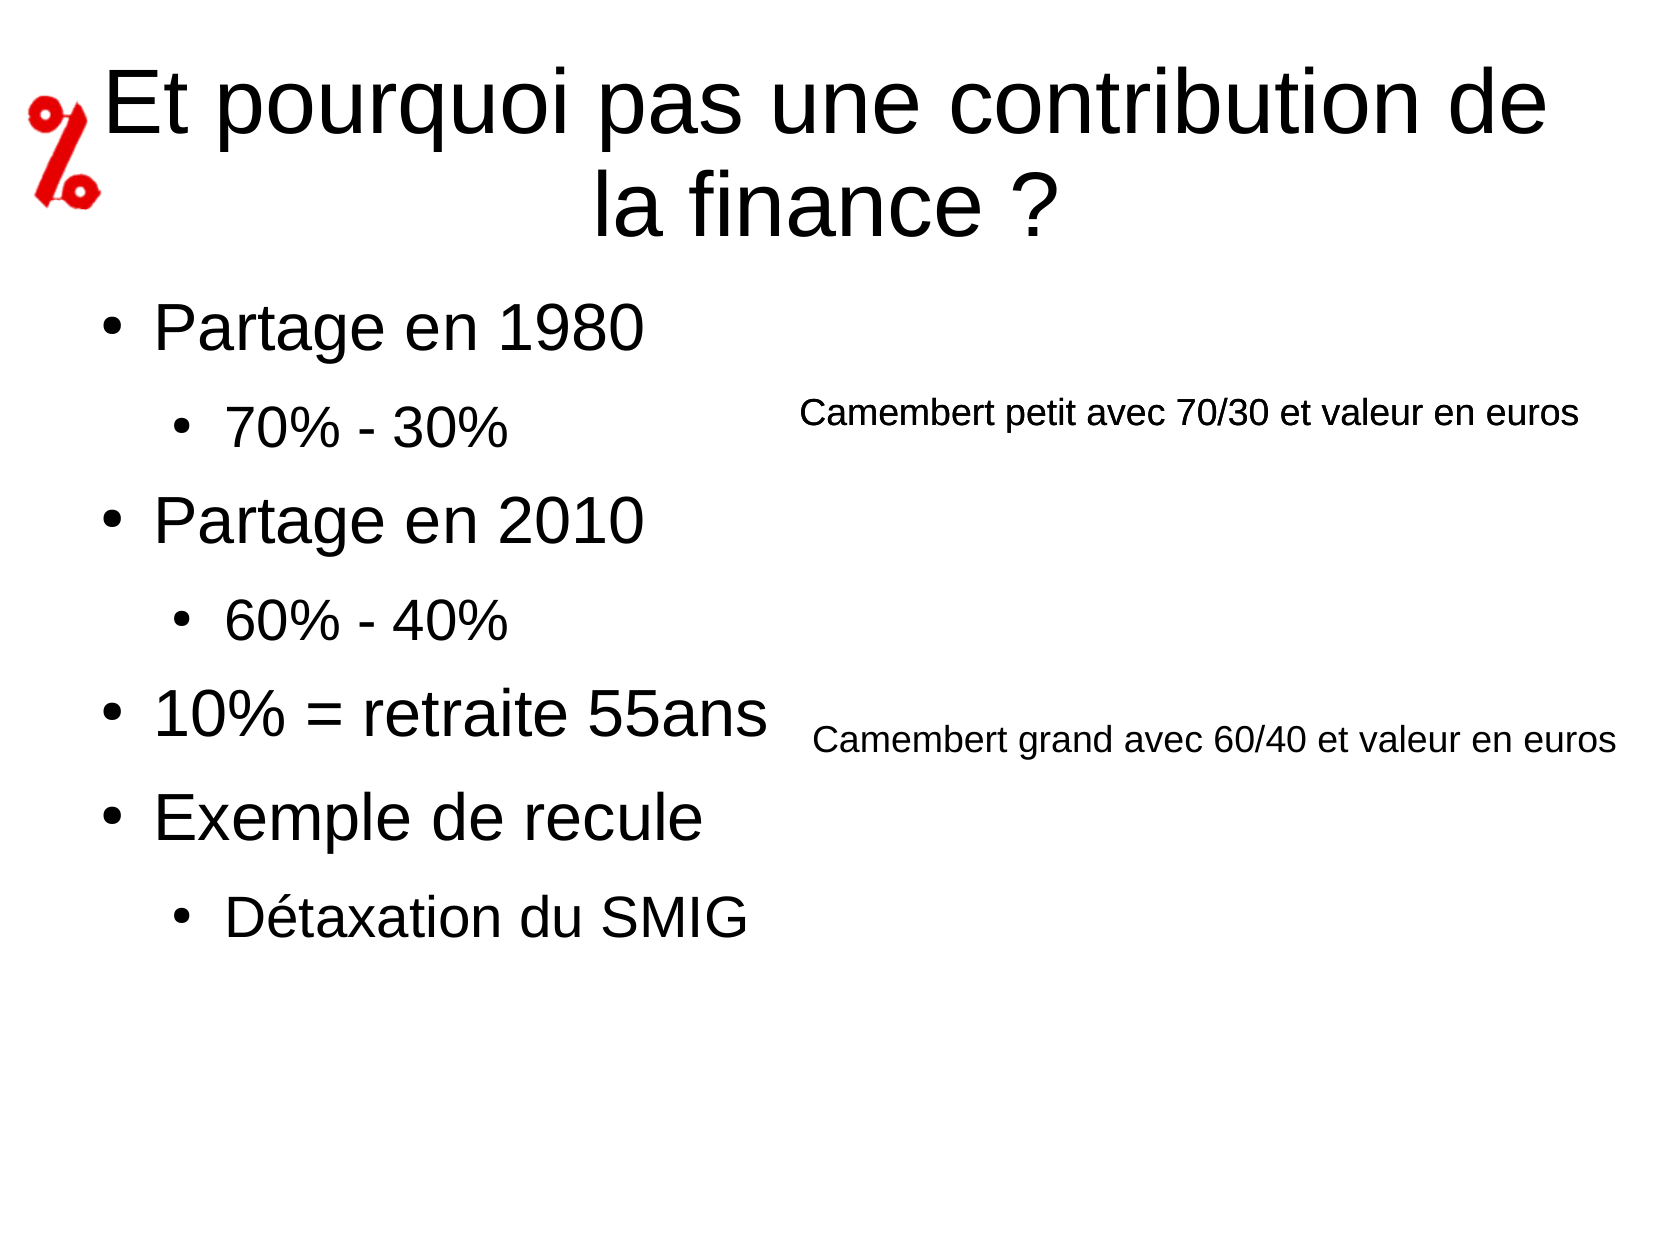

# Et pourquoi pas une contribution de la finance ?
Partage en 1980
70% - 30%
Partage en 2010
60% - 40%
10% = retraite 55ans
Exemple de recule
Détaxation du SMIG
Camembert petit avec 70/30 et valeur en euros
Camembert petit avec 70/30 et valeur en euros
Camembert grand avec 60/40 et valeur en euros